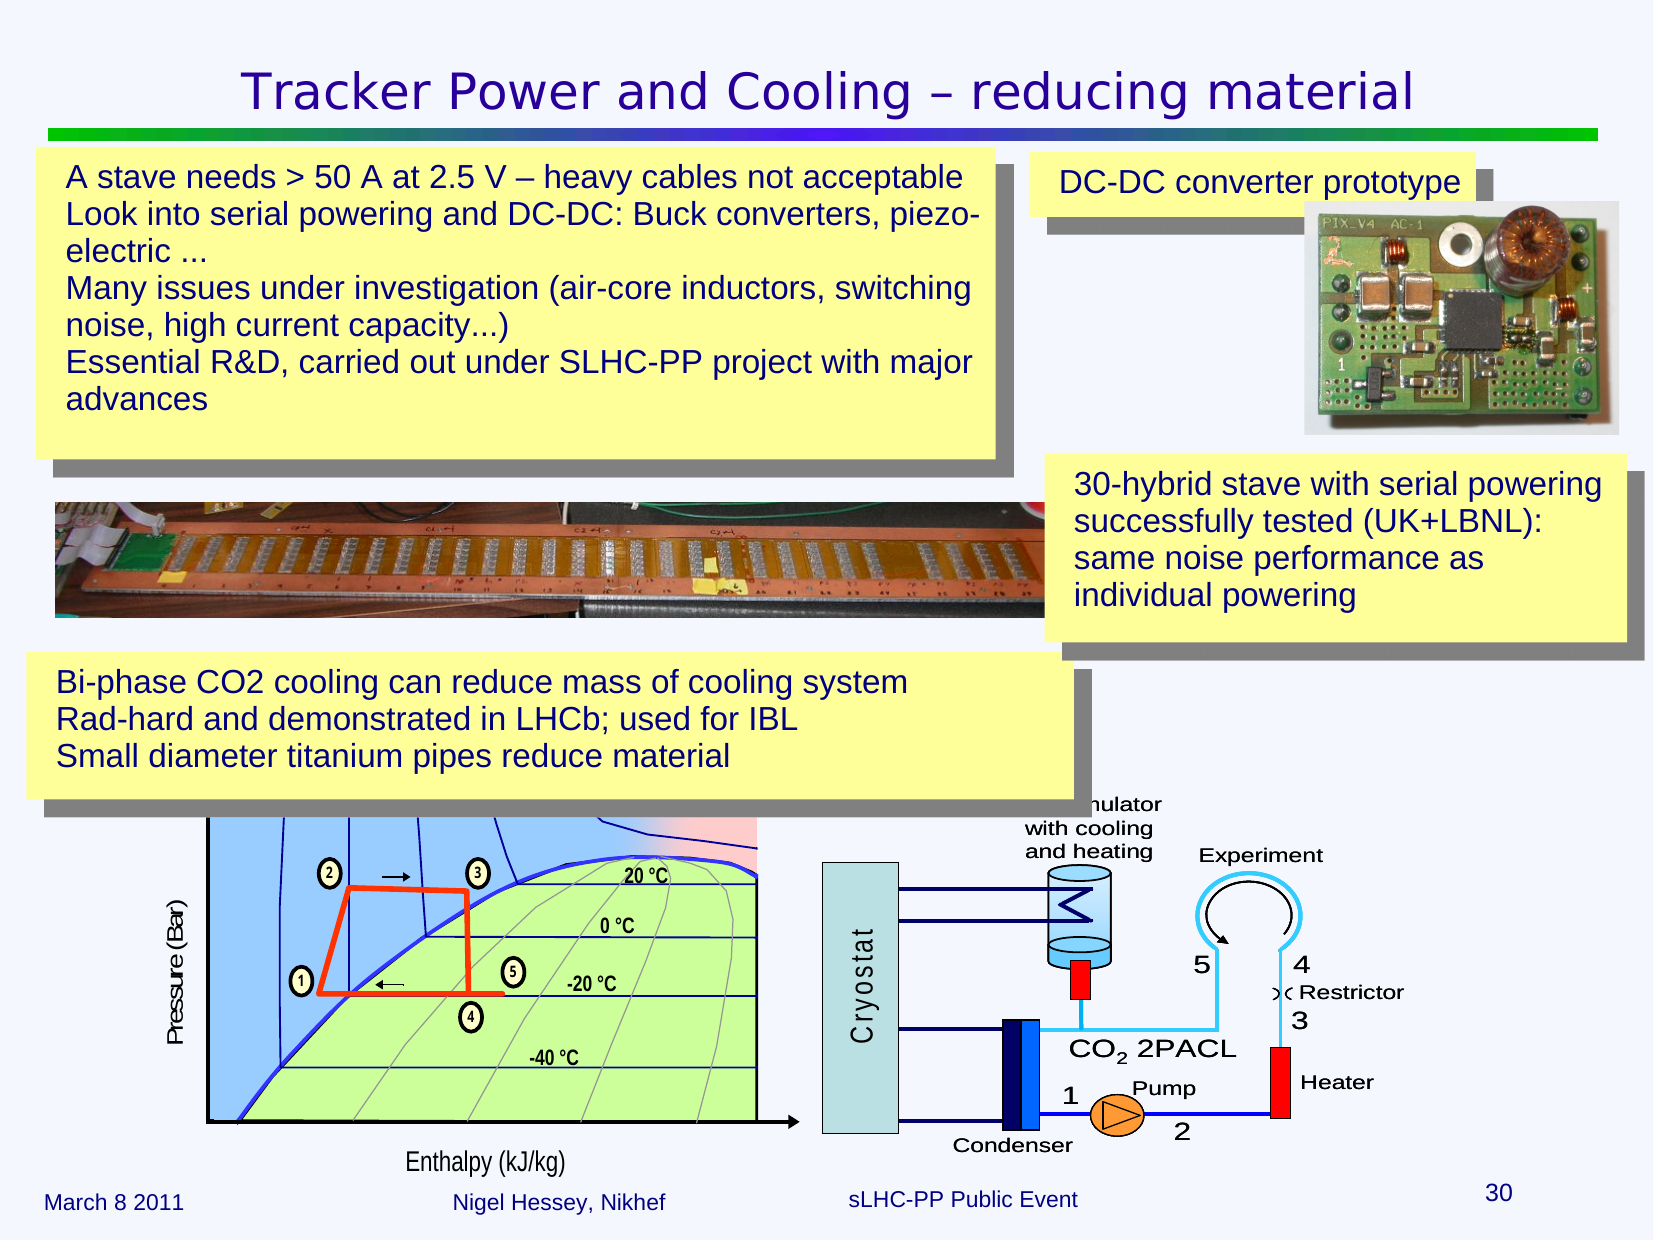

# Tracker Power and Cooling – reducing material
A stave needs > 50 A at 2.5 V – heavy cables not acceptable
Look into serial powering and DC-DC: Buck converters, piezo-electric ...
Many issues under investigation (air-core inductors, switching noise, high current capacity...)
Essential R&D, carried out under SLHC-PP project with major advances
DC-DC converter prototype
30-hybrid stave with serial powering successfully tested (UK+LBNL): same noise performance as individual powering
Bi-phase CO2 cooling can reduce mass of cooling system
Rad-hard and demonstrated in LHCb; used for IBL
Small diameter titanium pipes reduce material